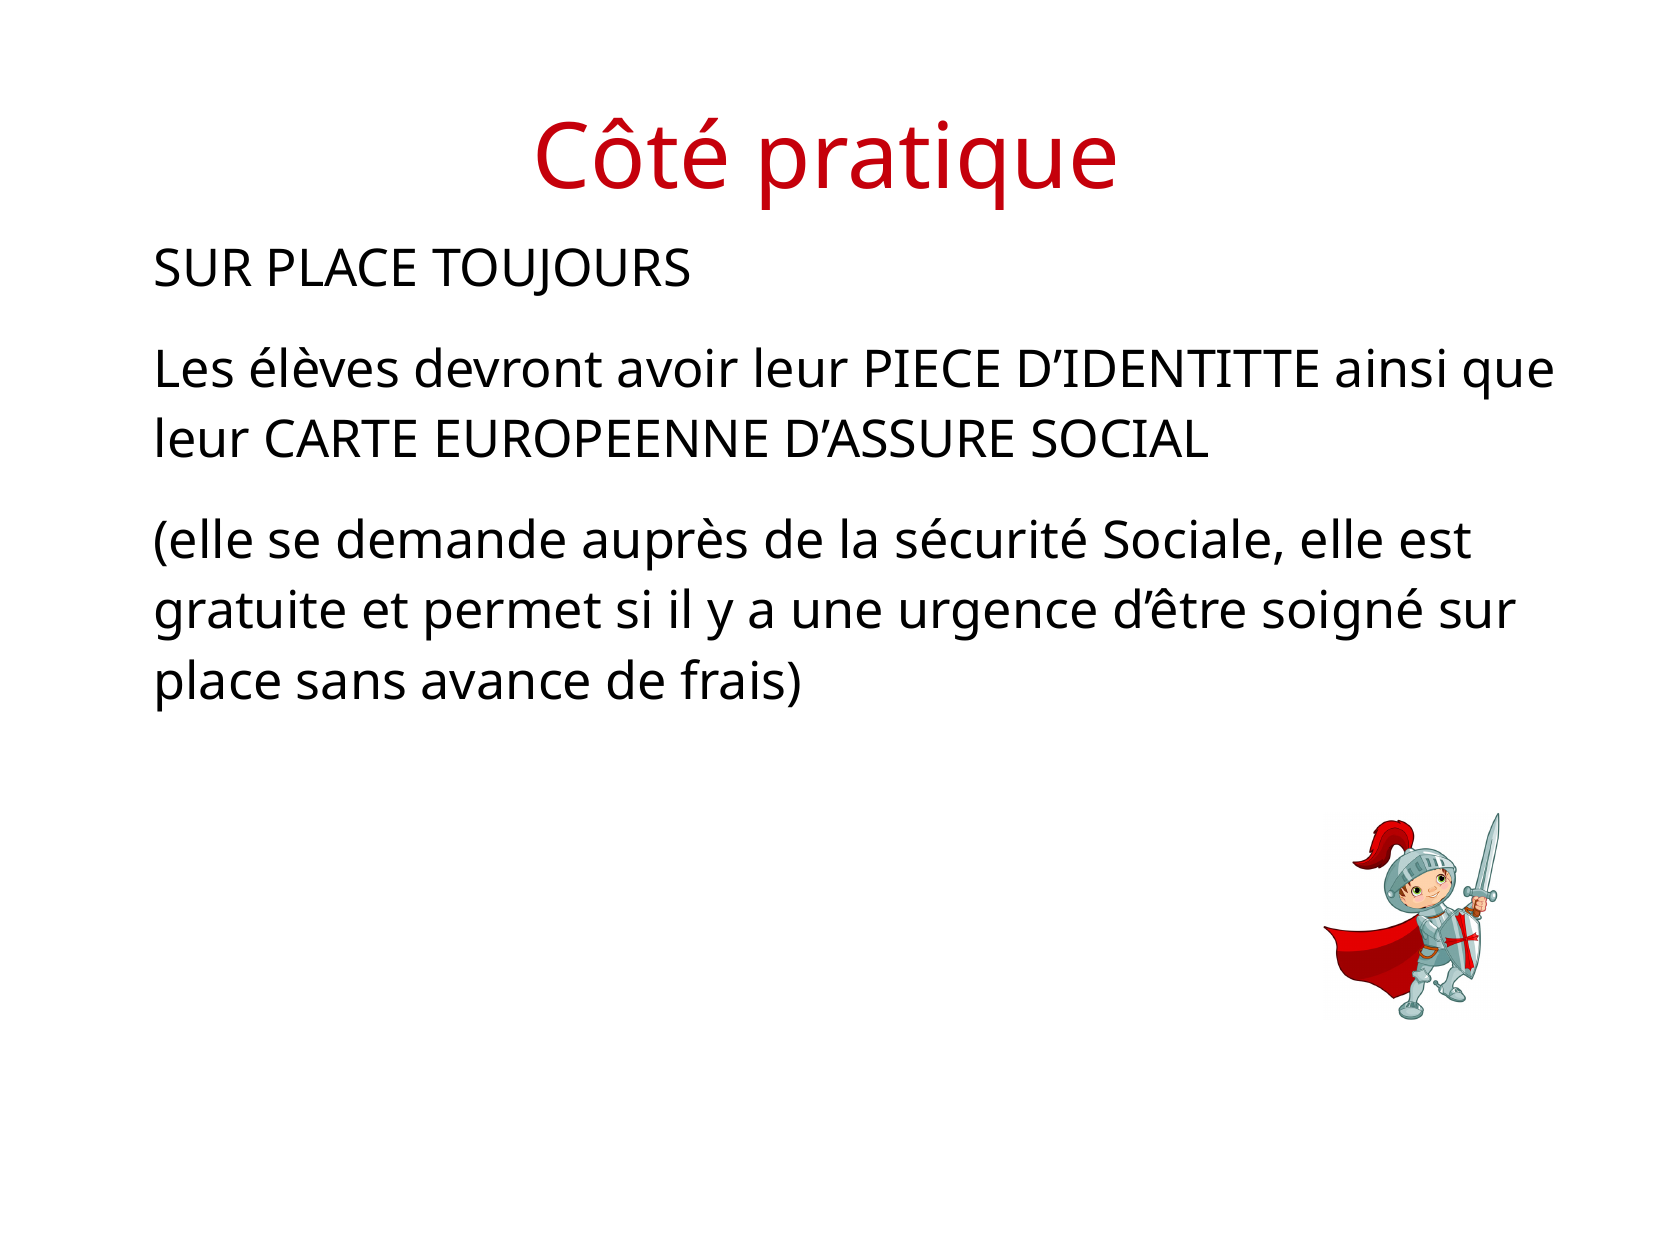

# Côté pratique
SUR PLACE TOUJOURS
Les élèves devront avoir leur PIECE D’IDENTITTE ainsi que leur CARTE EUROPEENNE D’ASSURE SOCIAL
(elle se demande auprès de la sécurité Sociale, elle est gratuite et permet si il y a une urgence d’être soigné sur place sans avance de frais)